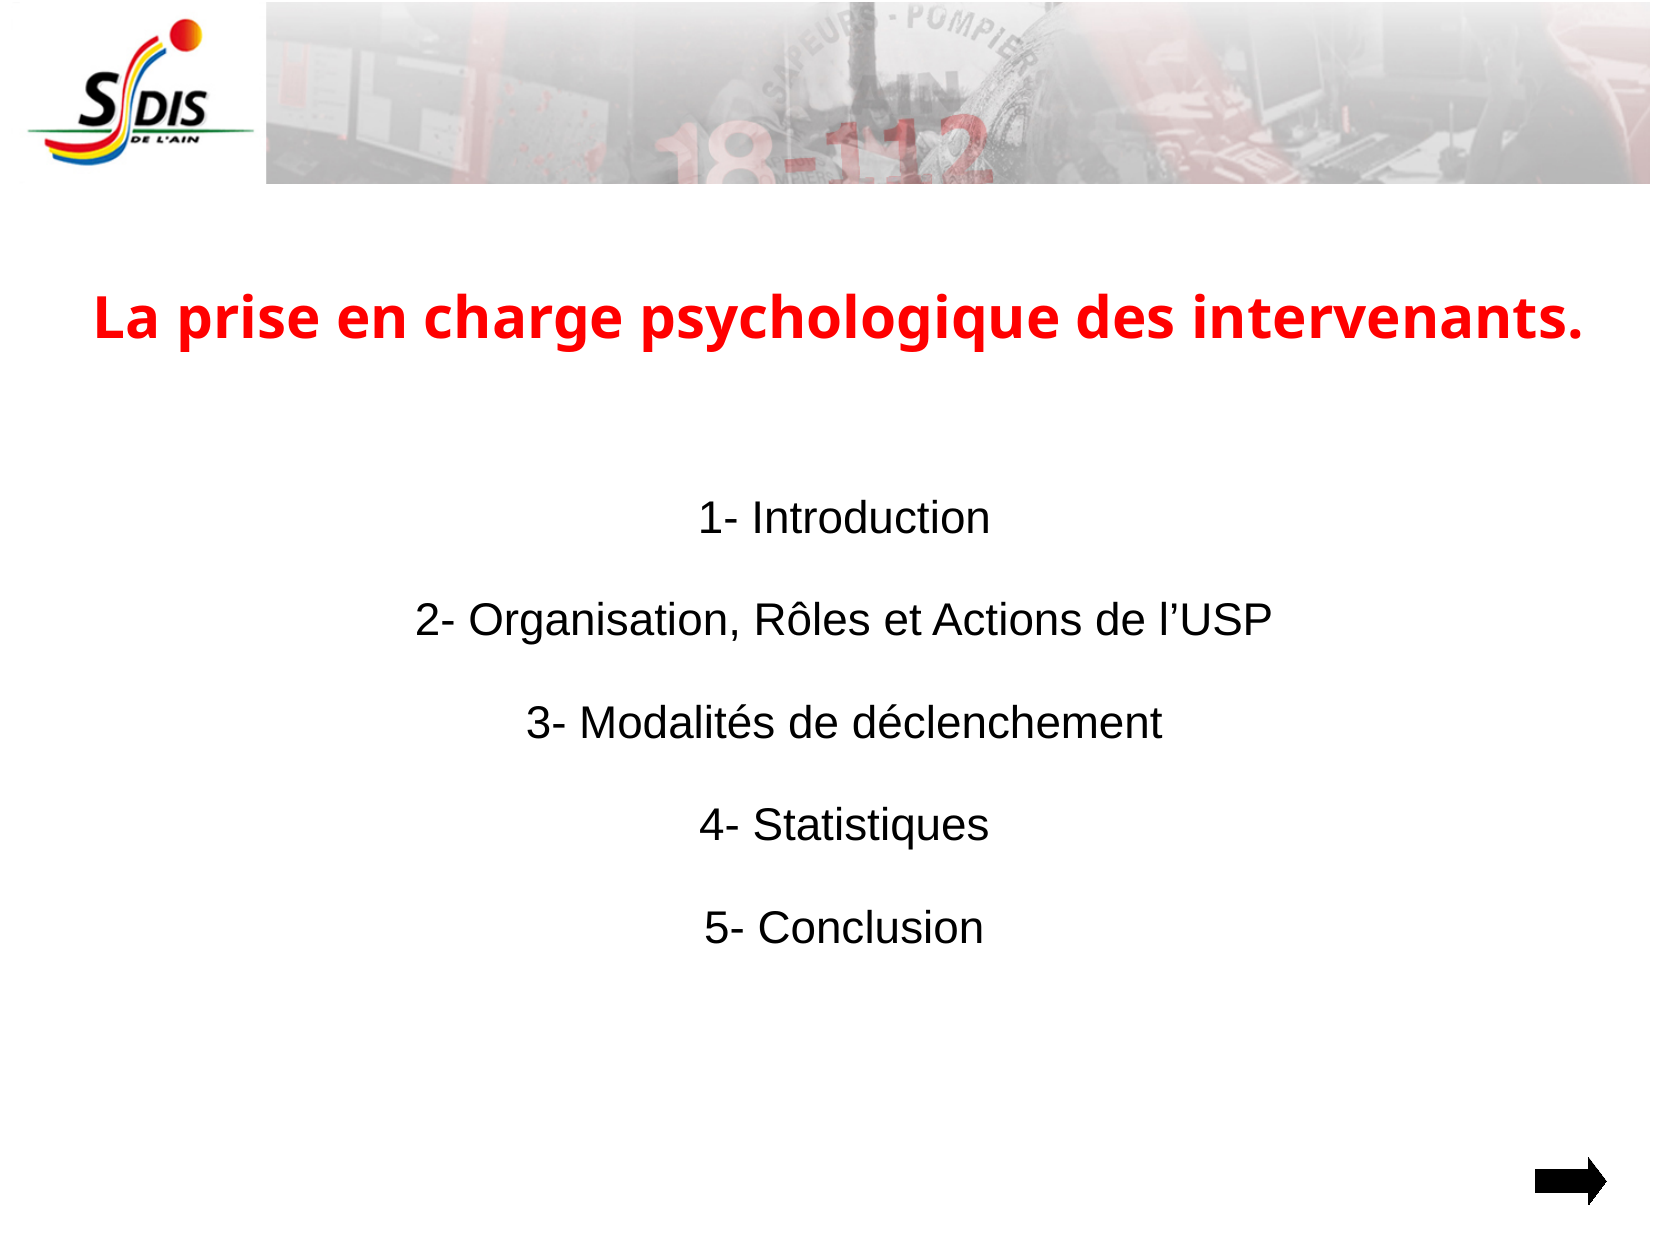

# La prise en charge psychologique des intervenants.
1- Introduction
2- Organisation, Rôles et Actions de l’USP
3- Modalités de déclenchement
4- Statistiques
5- Conclusion